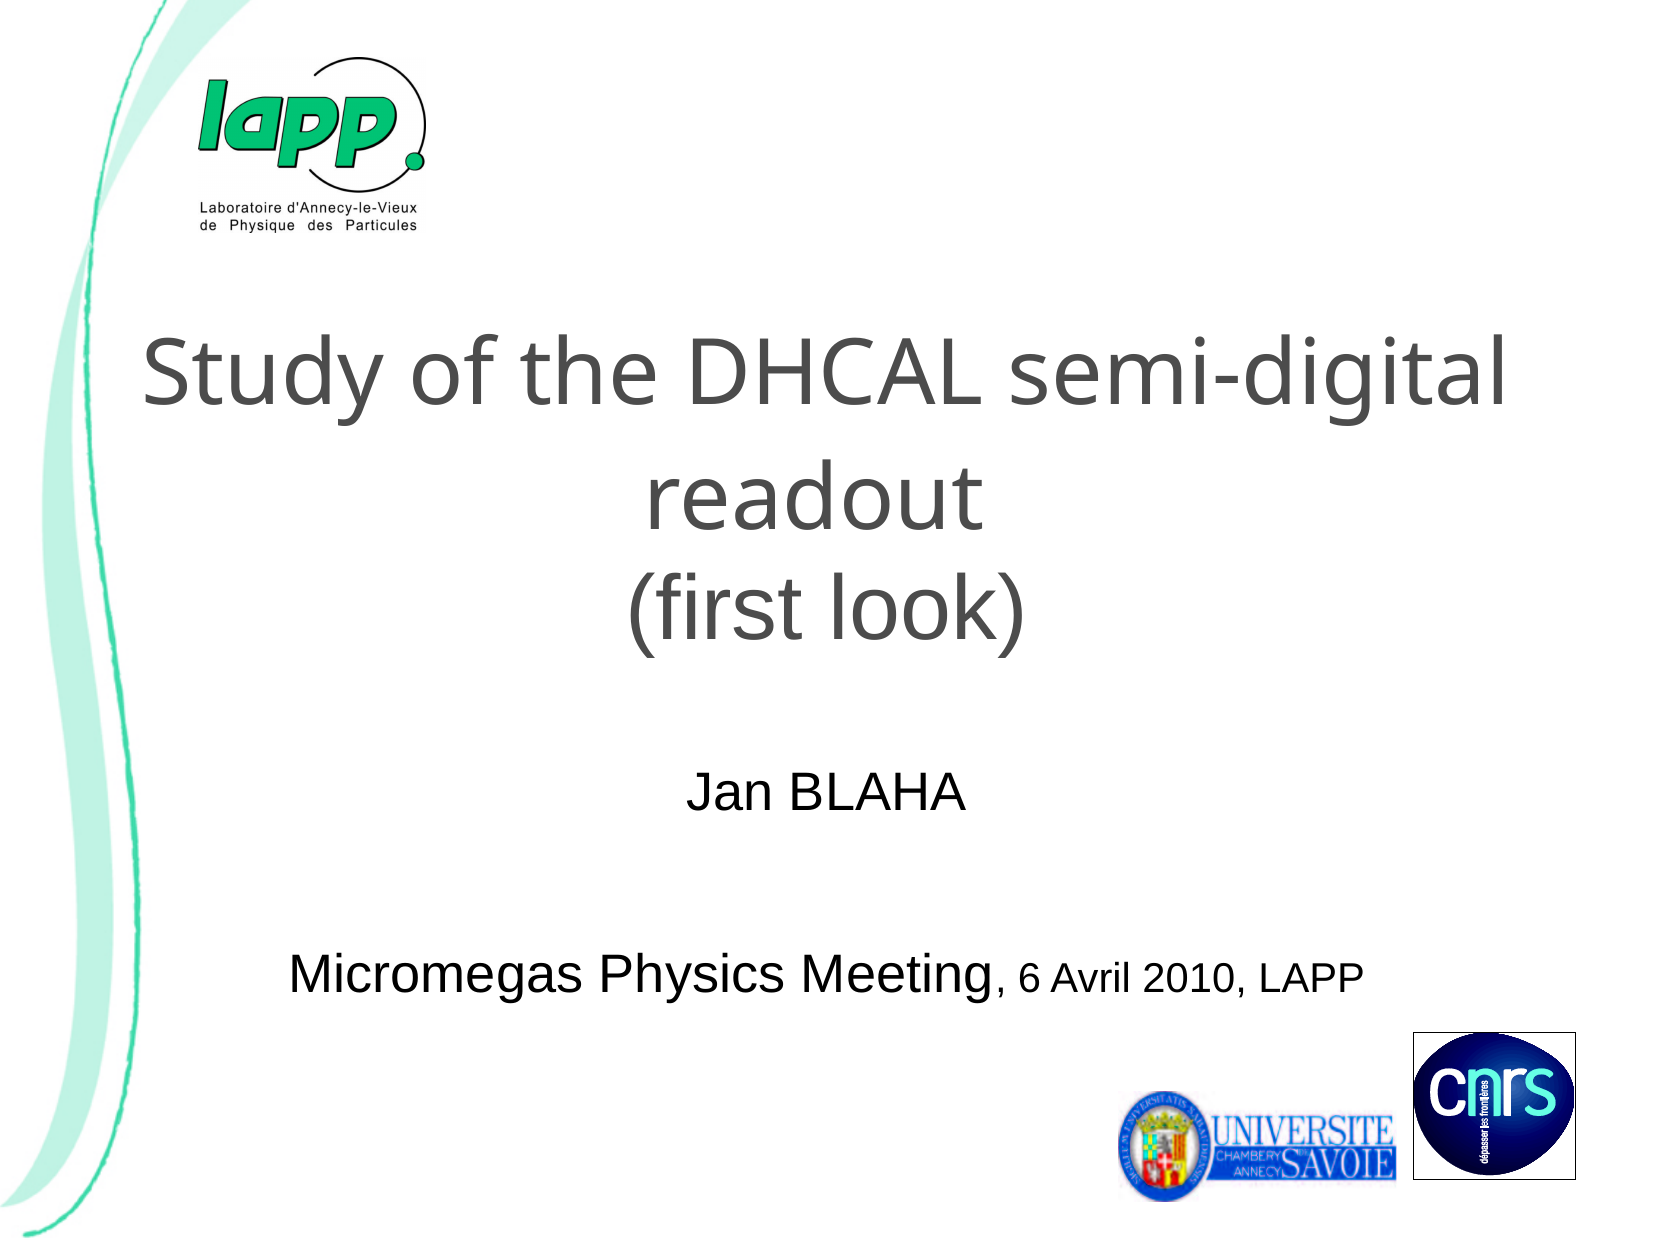

# Study of the DHCAL semi-digital readout (first look) Jan BLAHA Micromegas Physics Meeting, 6 Avril 2010, LAPP